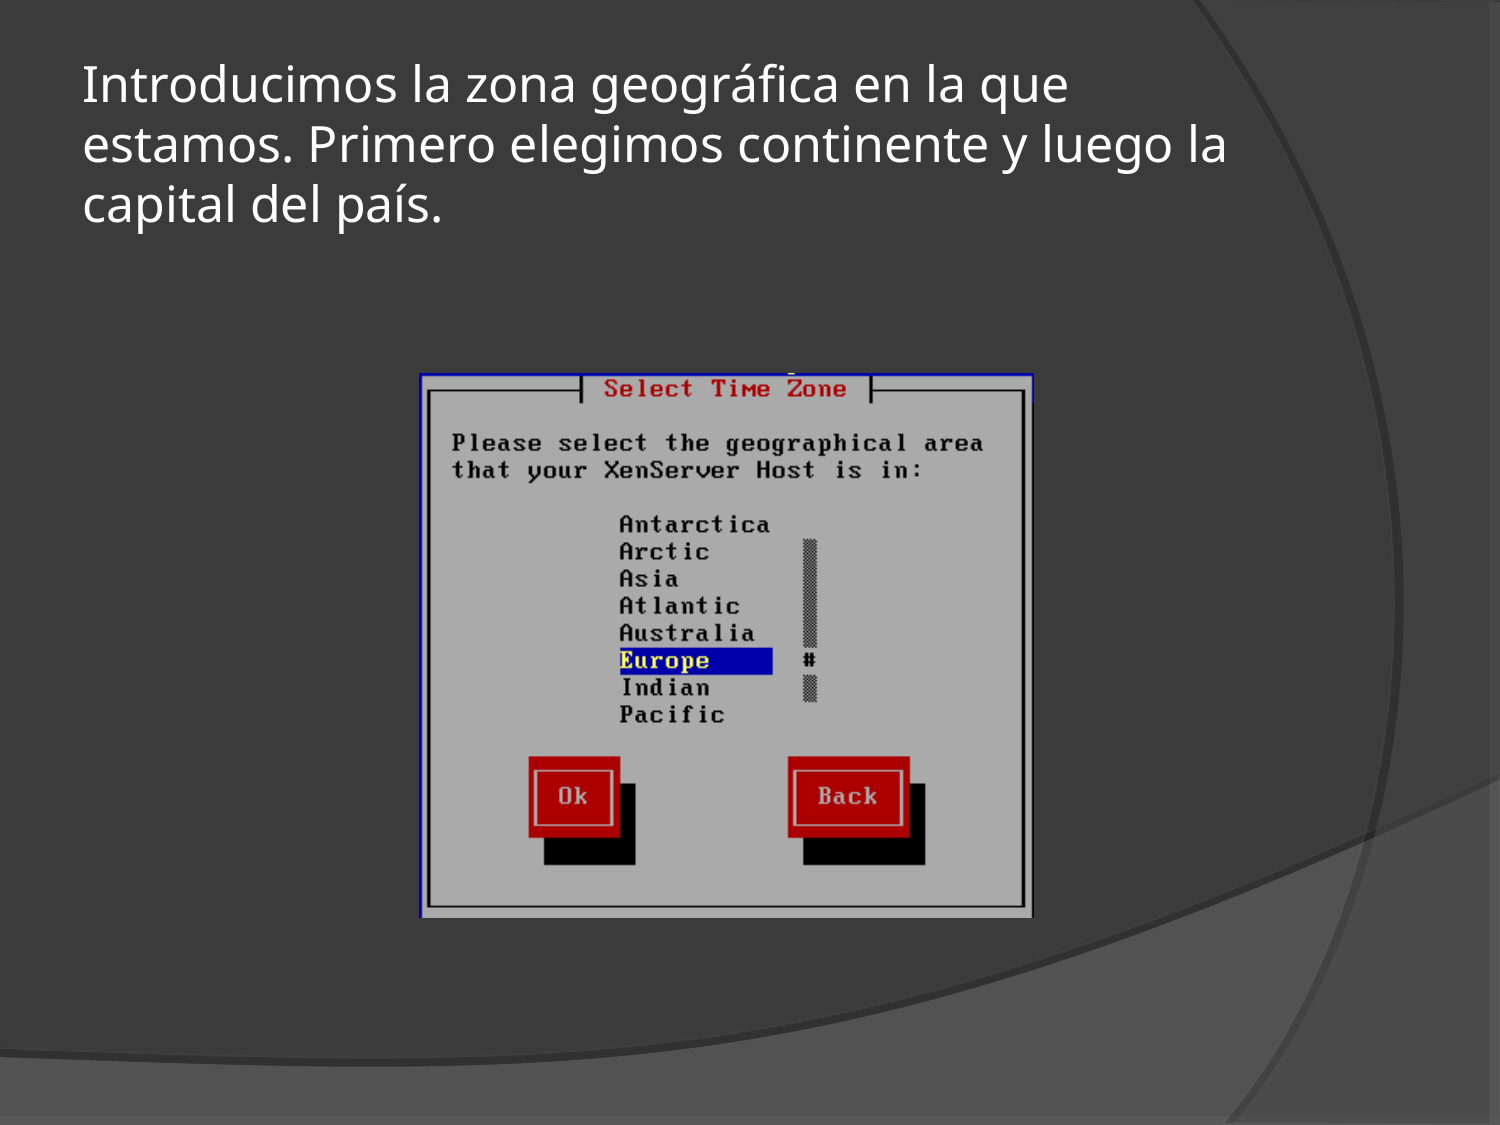

# Introducimos la zona geográfica en la que estamos. Primero elegimos continente y luego la capital del país.